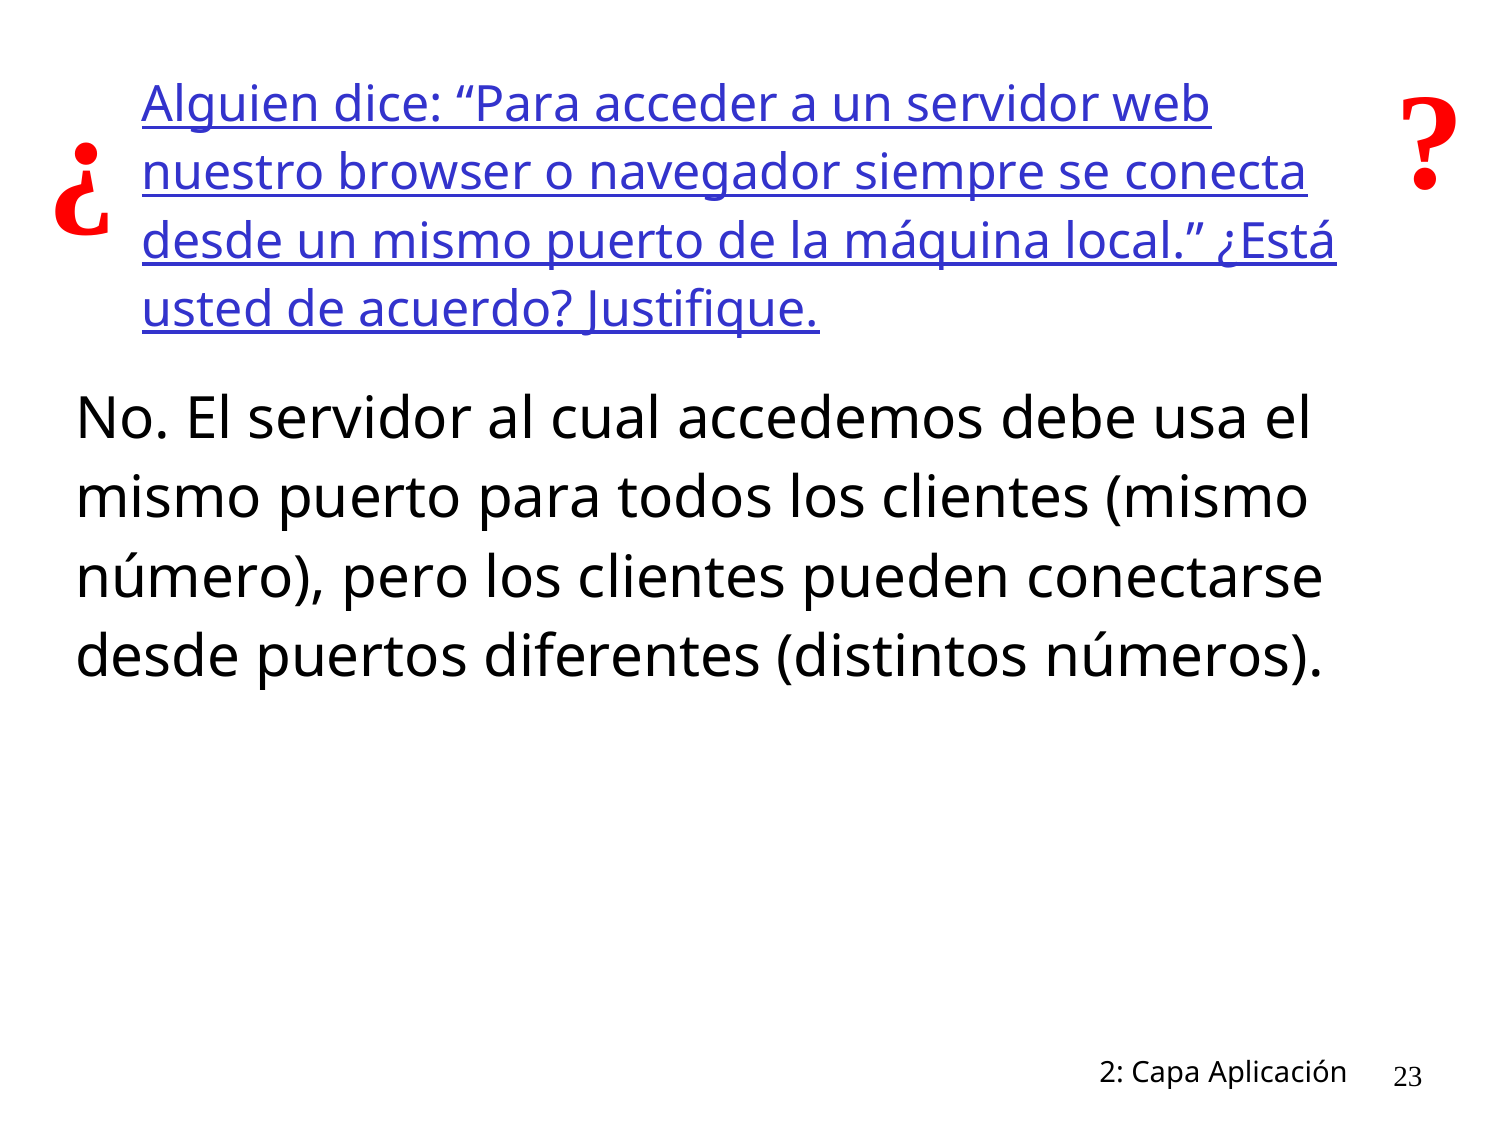

?
¿
# Alguien dice: “Para acceder a un servidor web nuestro browser o navegador siempre se conecta desde un mismo puerto de la máquina local.” ¿Está usted de acuerdo? Justifique.
No. El servidor al cual accedemos debe usa el mismo puerto para todos los clientes (mismo número), pero los clientes pueden conectarse desde puertos diferentes (distintos números).